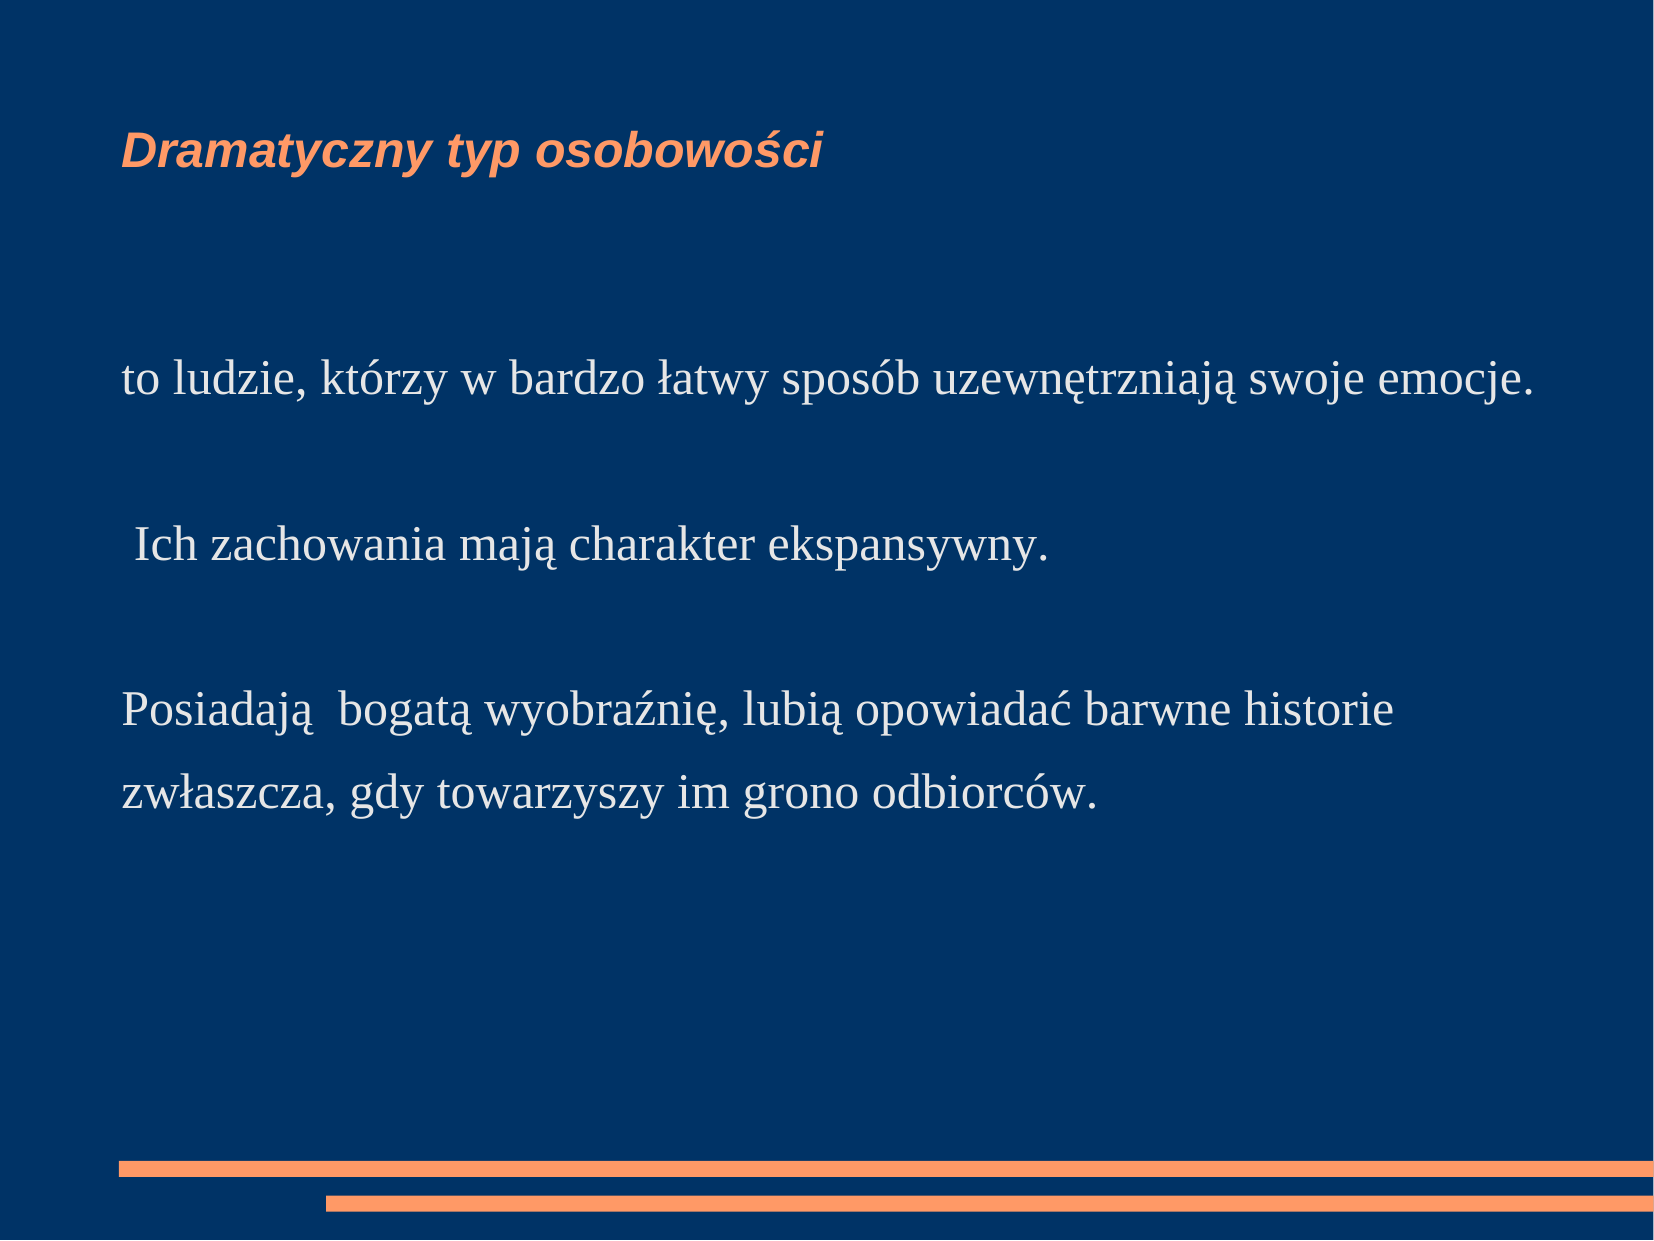

# Dramatyczny typ osobowości
to ludzie, którzy w bardzo łatwy sposób uzewnętrzniają swoje emocje.
 Ich zachowania mają charakter ekspansywny.
Posiadają bogatą wyobraźnię, lubią opowiadać barwne historie zwłaszcza, gdy towarzyszy im grono odbiorców.